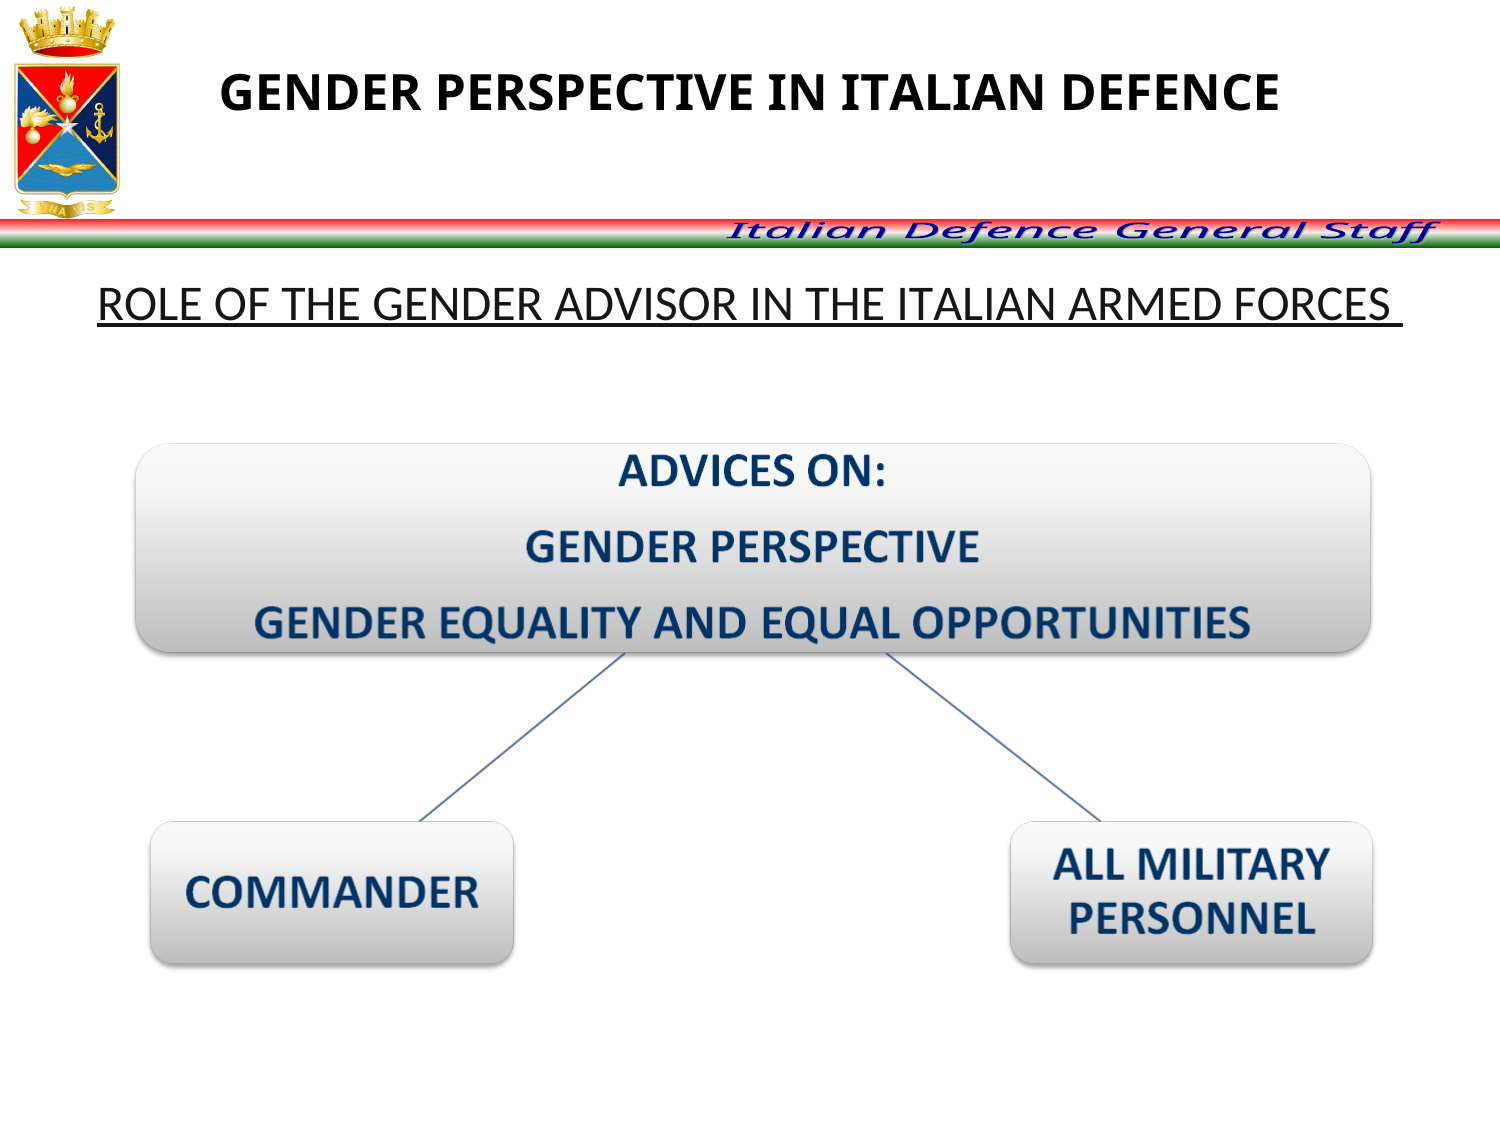

GENDER PERSPECTIVE IN ITALIAN DEFENCE
ROLE OF THE GENDER ADVISOR IN THE ITALIAN ARMED FORCES